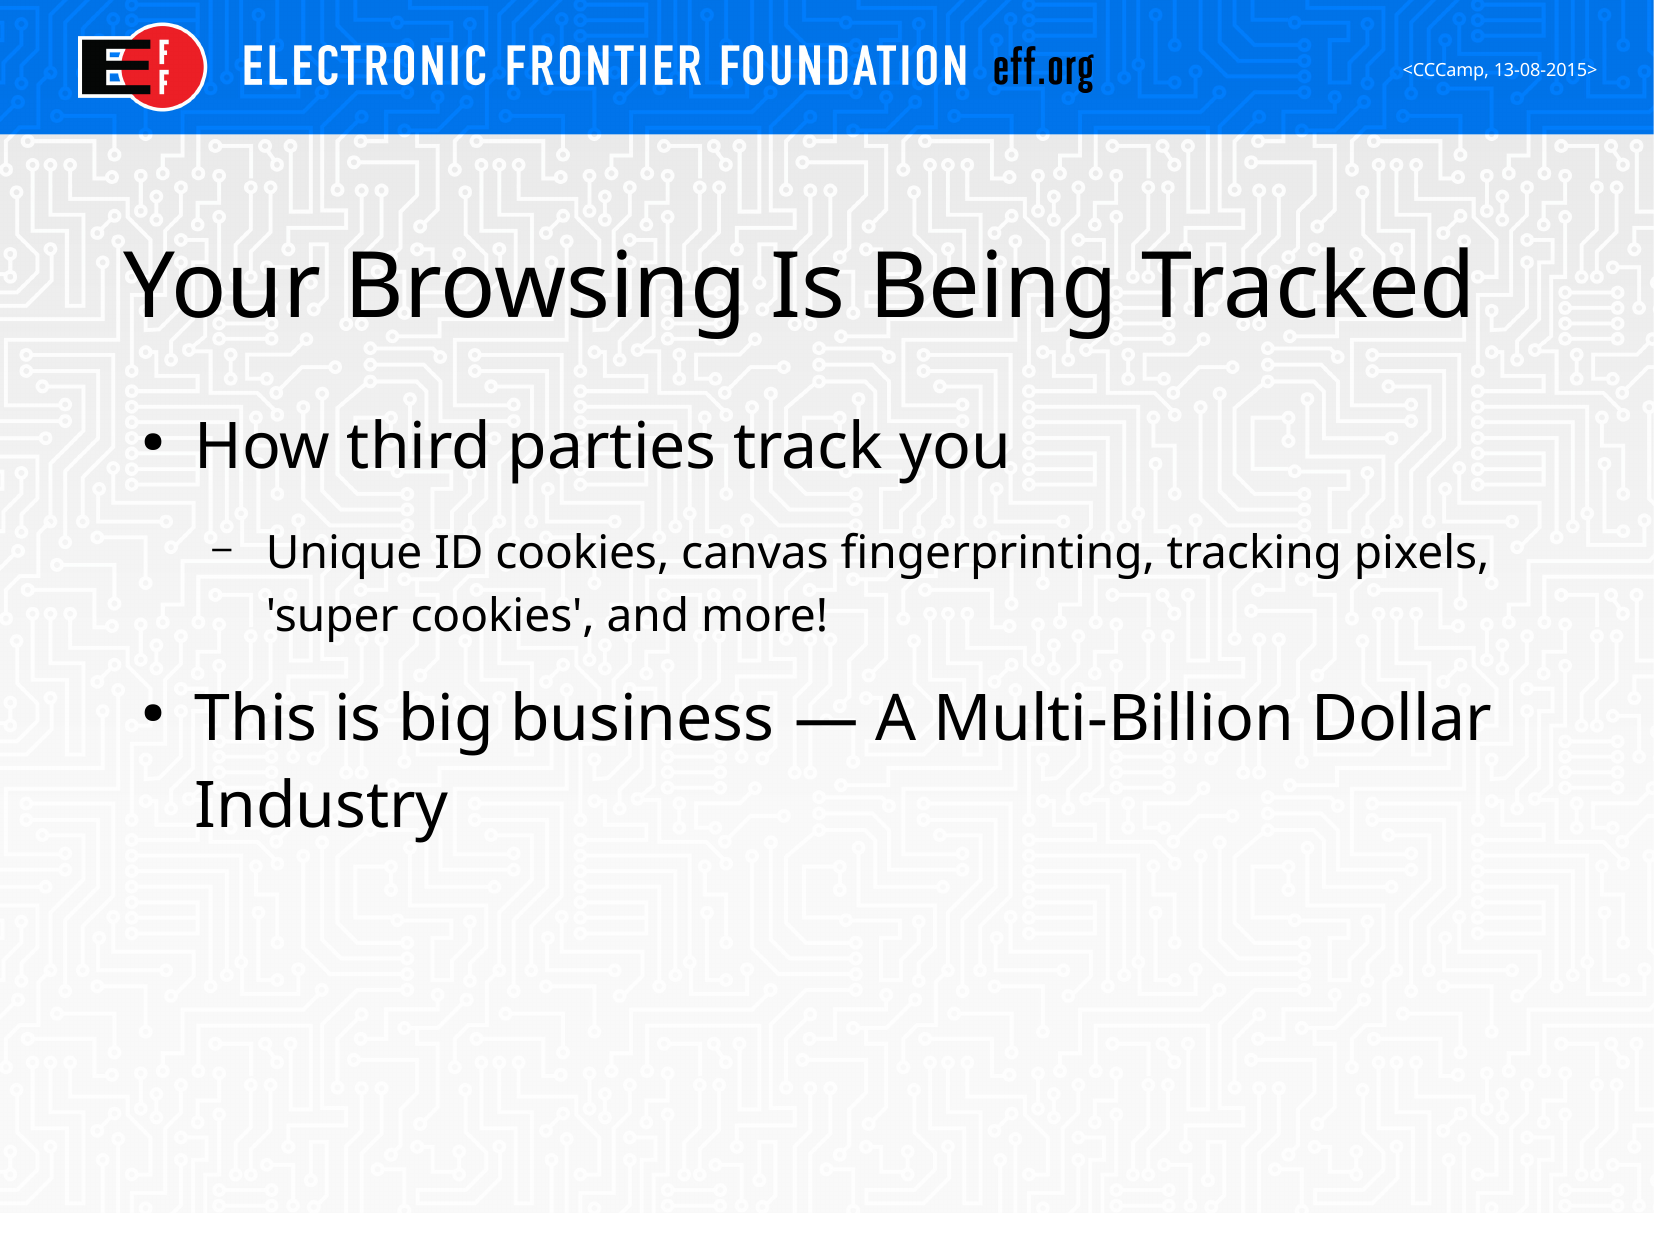

# Your Browsing Is Being Tracked
How third parties track you
Unique ID cookies, canvas fingerprinting, tracking pixels, 'super cookies', and more!
This is big business	— A Multi-Billion Dollar Industry